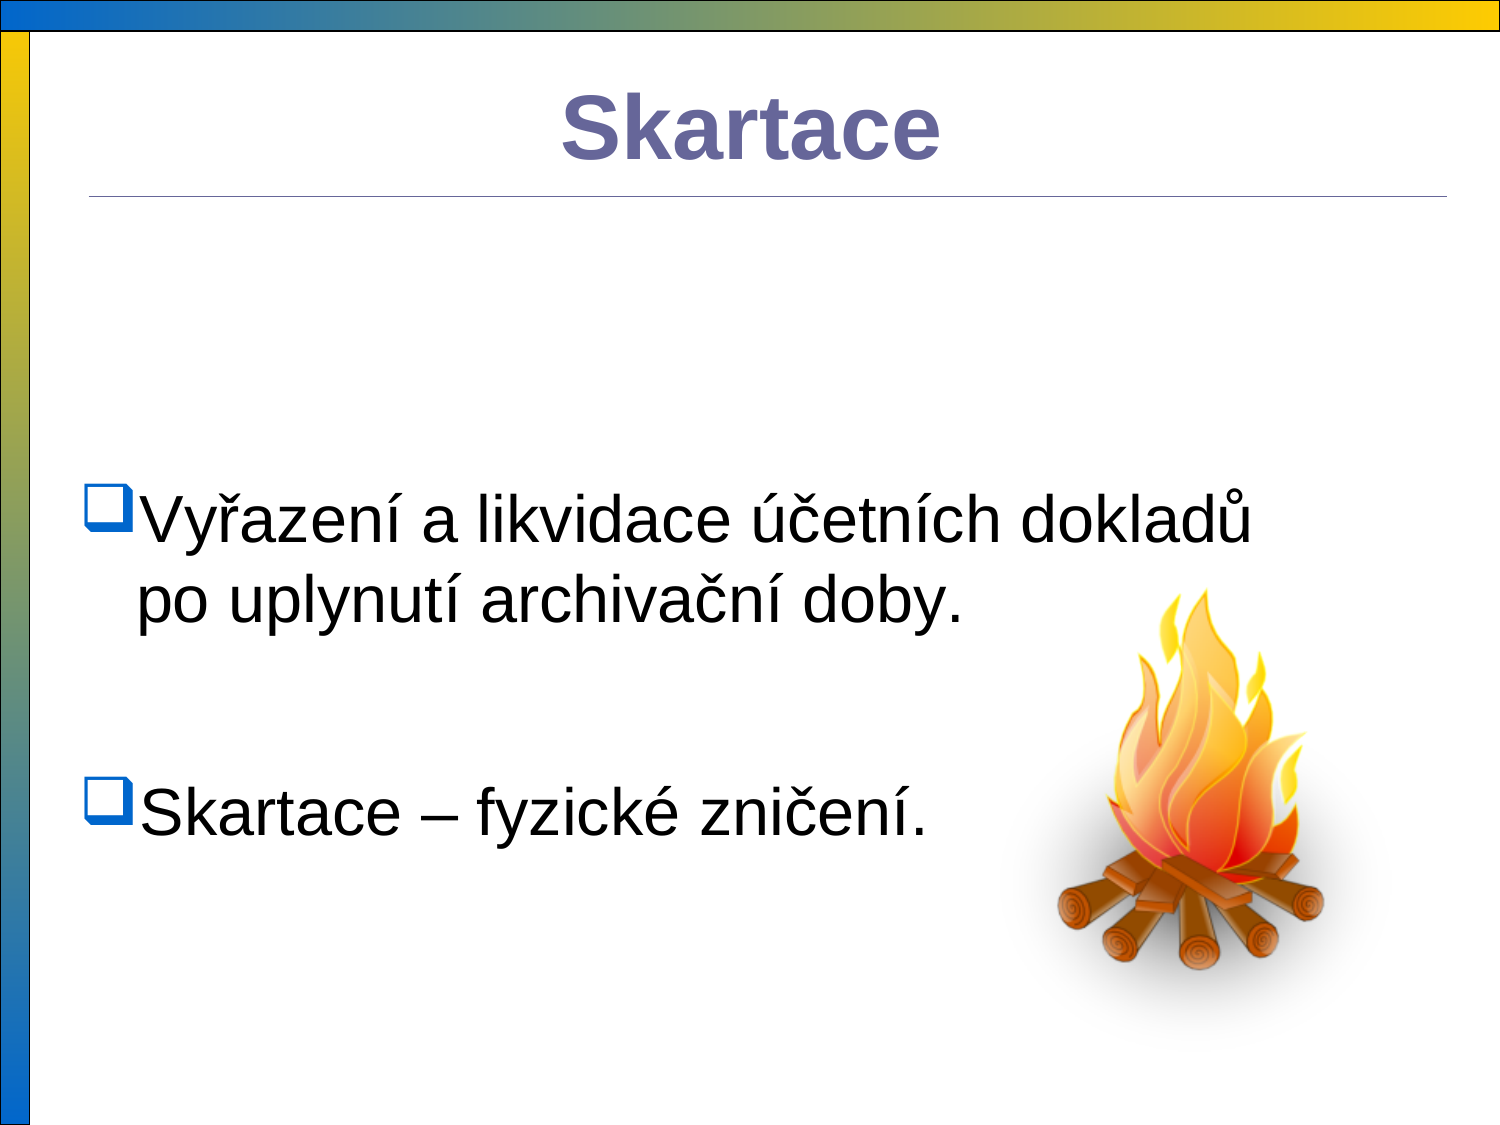

# Skartace
Vyřazení a likvidace účetních dokladů po uplynutí archivační doby.
Skartace – fyzické zničení.